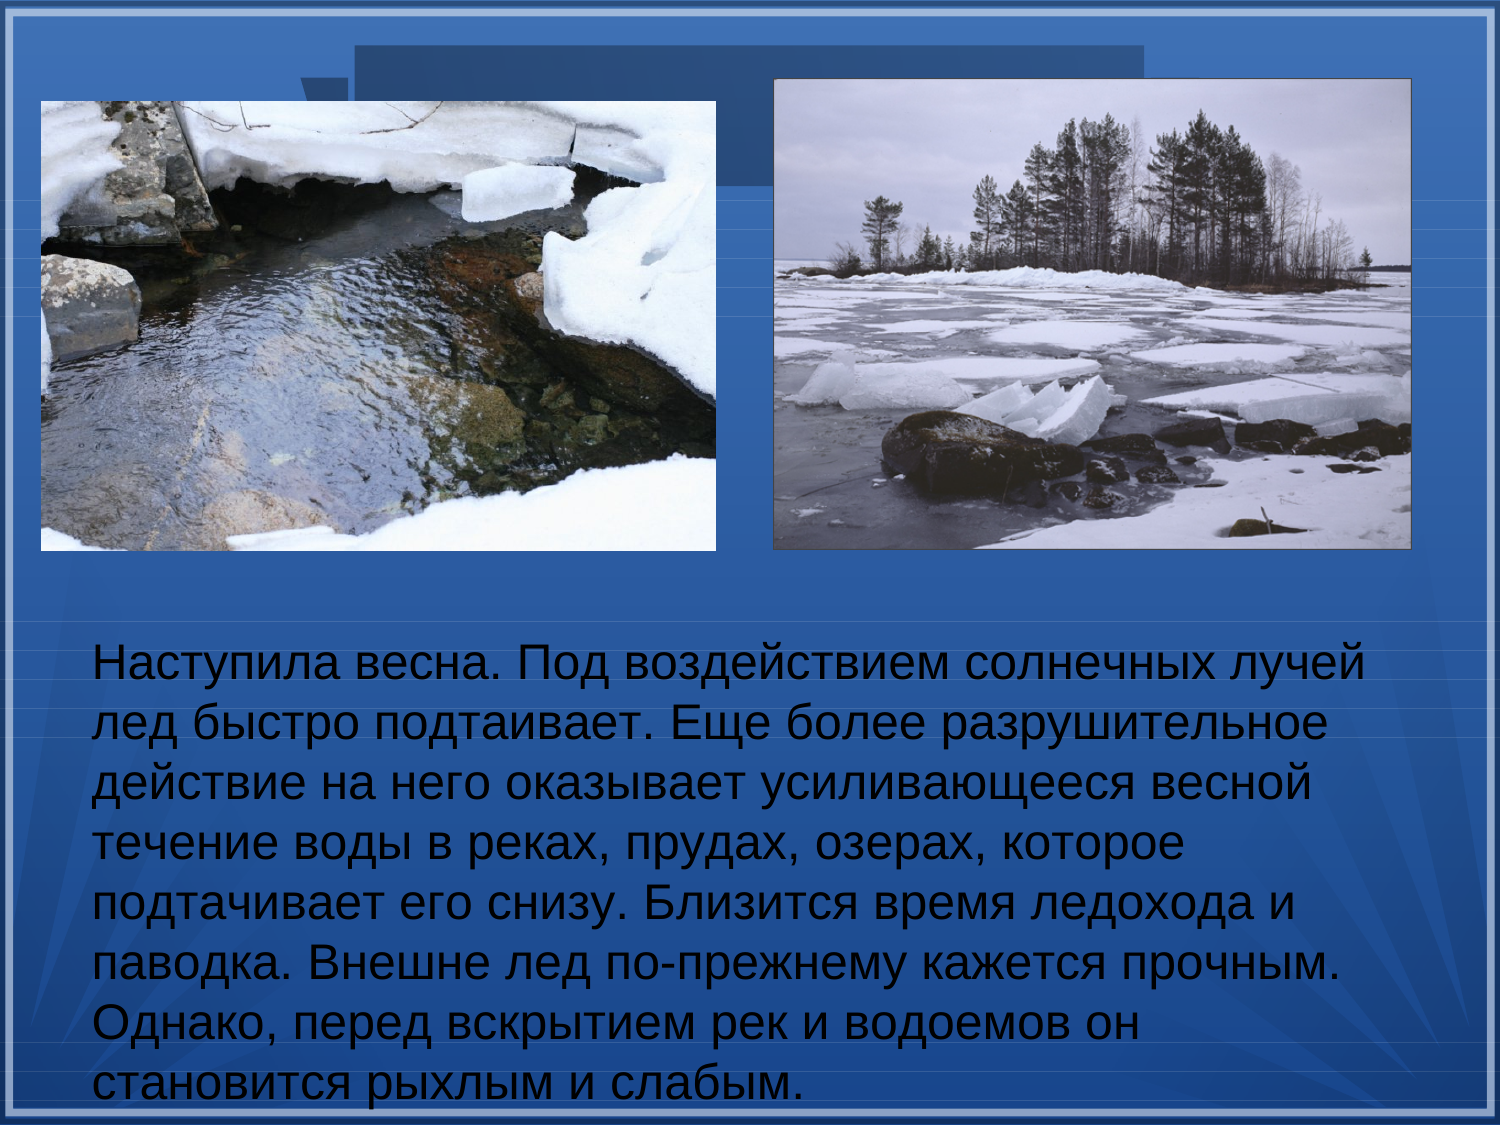

Наступила весна. Под воздействием солнечных лучей лед быстро подтаивает. Еще более разрушительное действие на него оказывает усиливающееся весной течение воды в реках, прудах, озерах, которое подтачивает его снизу. Близится время ледохода и паводка. Внешне лед по-прежнему кажется прочным. Однако, перед вскрытием рек и водоемов он становится рыхлым и слабым.